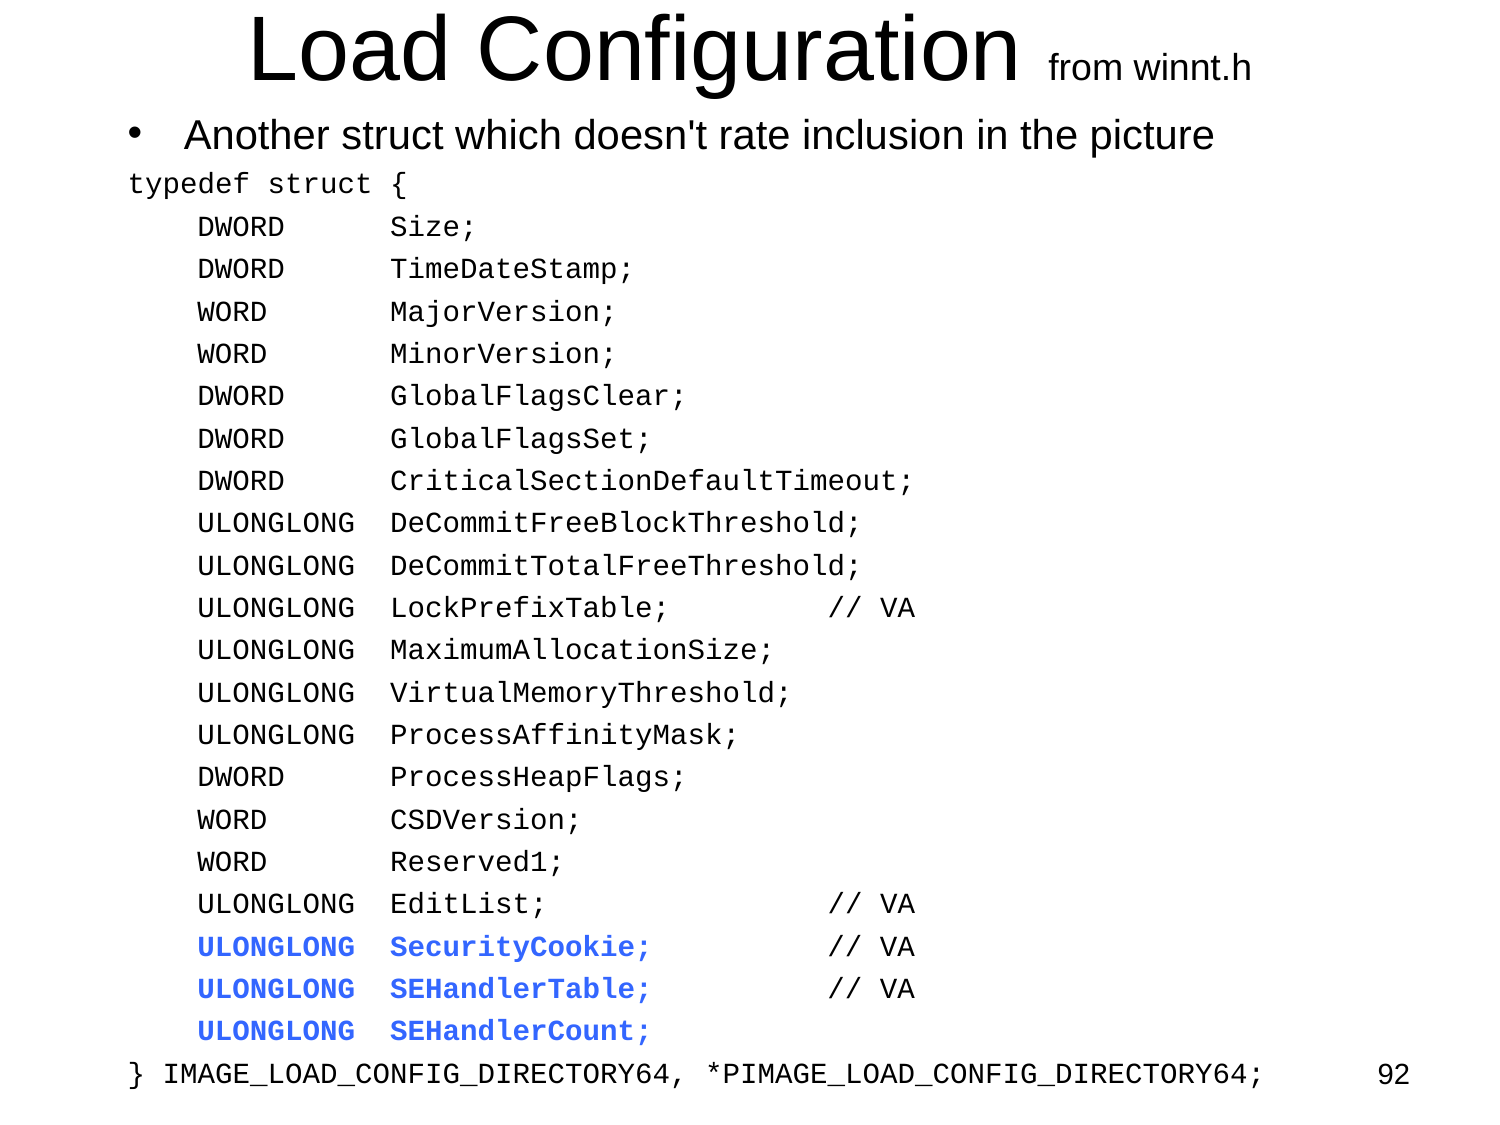

# Load Configuration from winnt.h
Another struct which doesn't rate inclusion in the picture
typedef struct {
 DWORD Size;
 DWORD TimeDateStamp;
 WORD MajorVersion;
 WORD MinorVersion;
 DWORD GlobalFlagsClear;
 DWORD GlobalFlagsSet;
 DWORD CriticalSectionDefaultTimeout;
 ULONGLONG DeCommitFreeBlockThreshold;
 ULONGLONG DeCommitTotalFreeThreshold;
 ULONGLONG LockPrefixTable; // VA
 ULONGLONG MaximumAllocationSize;
 ULONGLONG VirtualMemoryThreshold;
 ULONGLONG ProcessAffinityMask;
 DWORD ProcessHeapFlags;
 WORD CSDVersion;
 WORD Reserved1;
 ULONGLONG EditList; // VA
 ULONGLONG SecurityCookie; // VA
 ULONGLONG SEHandlerTable; // VA
 ULONGLONG SEHandlerCount;
} IMAGE_LOAD_CONFIG_DIRECTORY64, *PIMAGE_LOAD_CONFIG_DIRECTORY64;